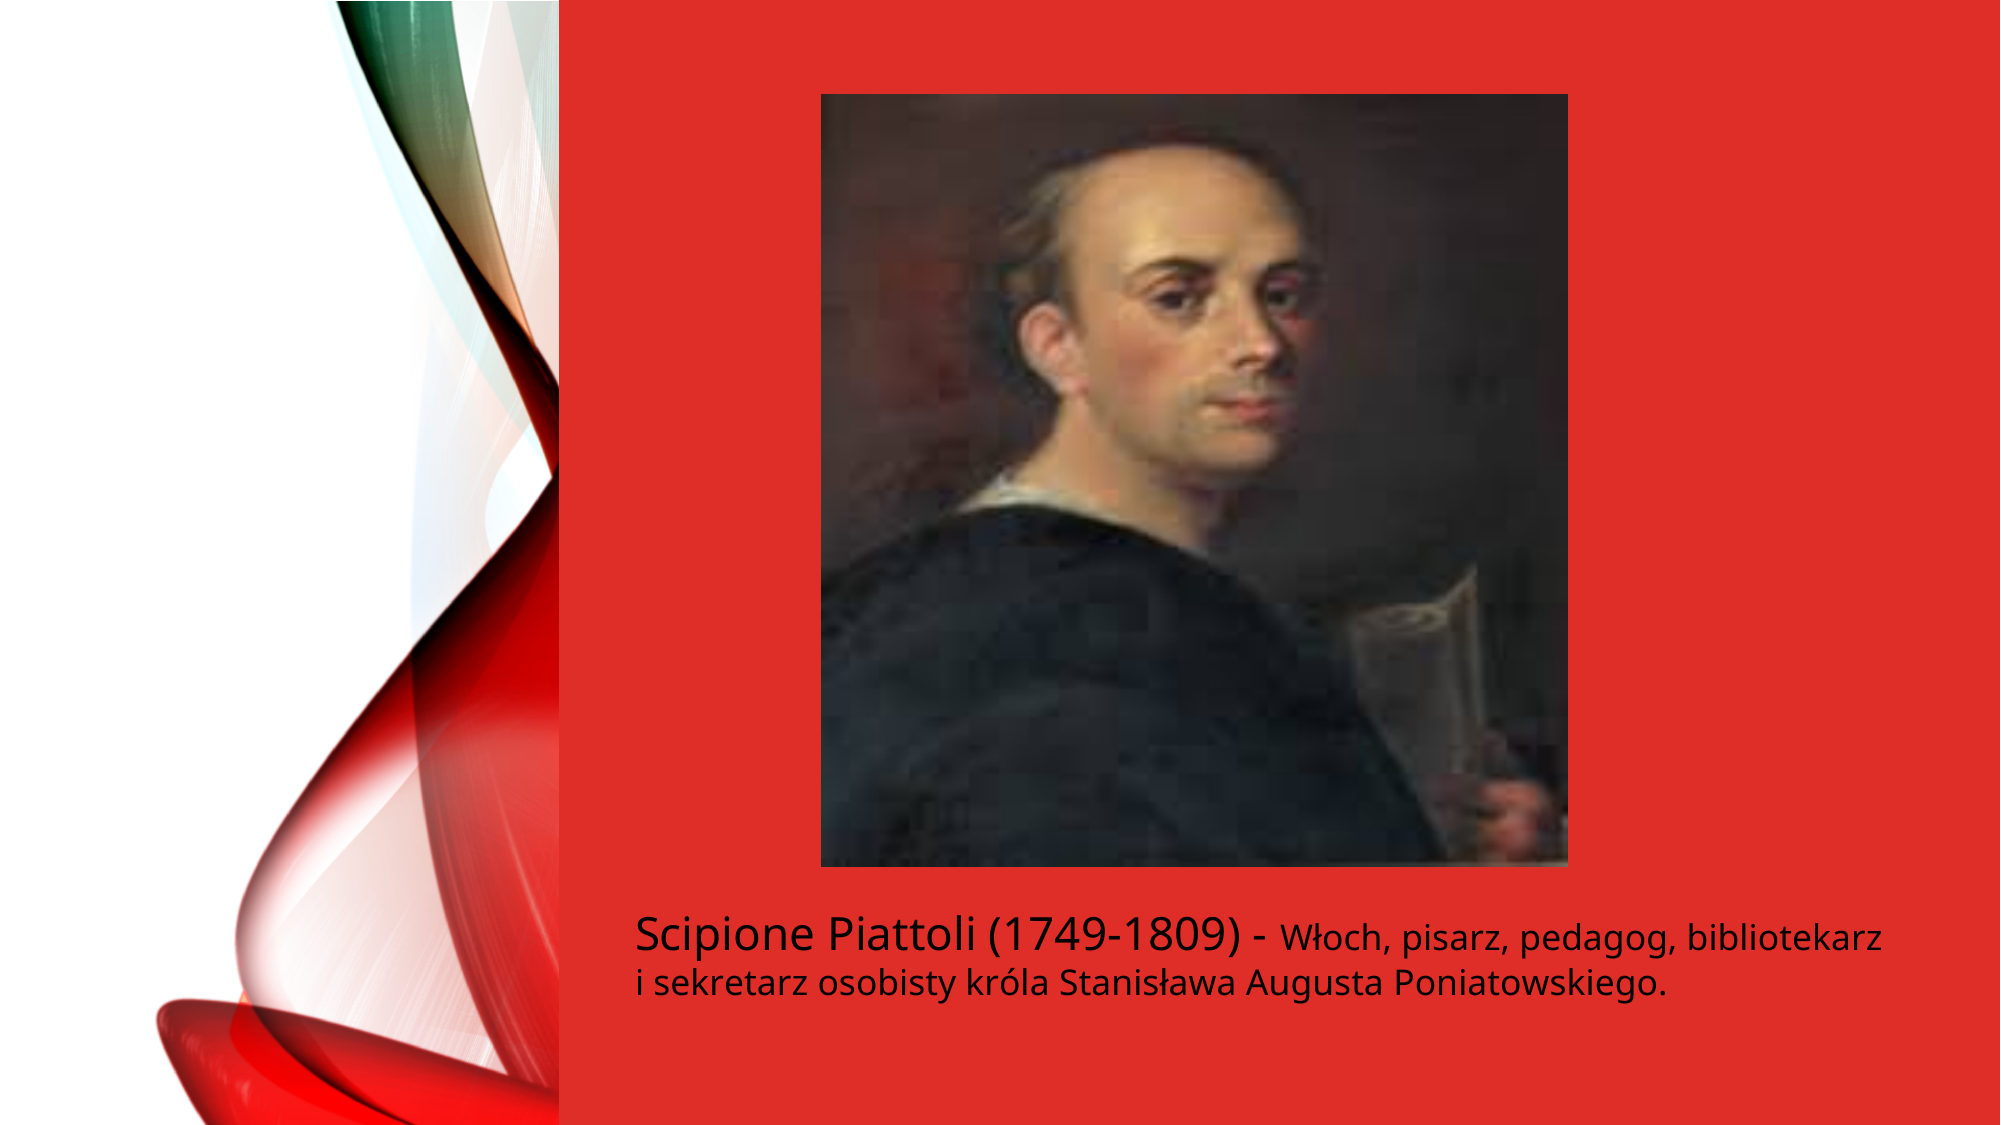

Scipione Piattoli (1749-1809) - Włoch, pisarz, pedagog, bibliotekarz i sekretarz osobisty króla Stanisława Augusta Poniatowskiego.